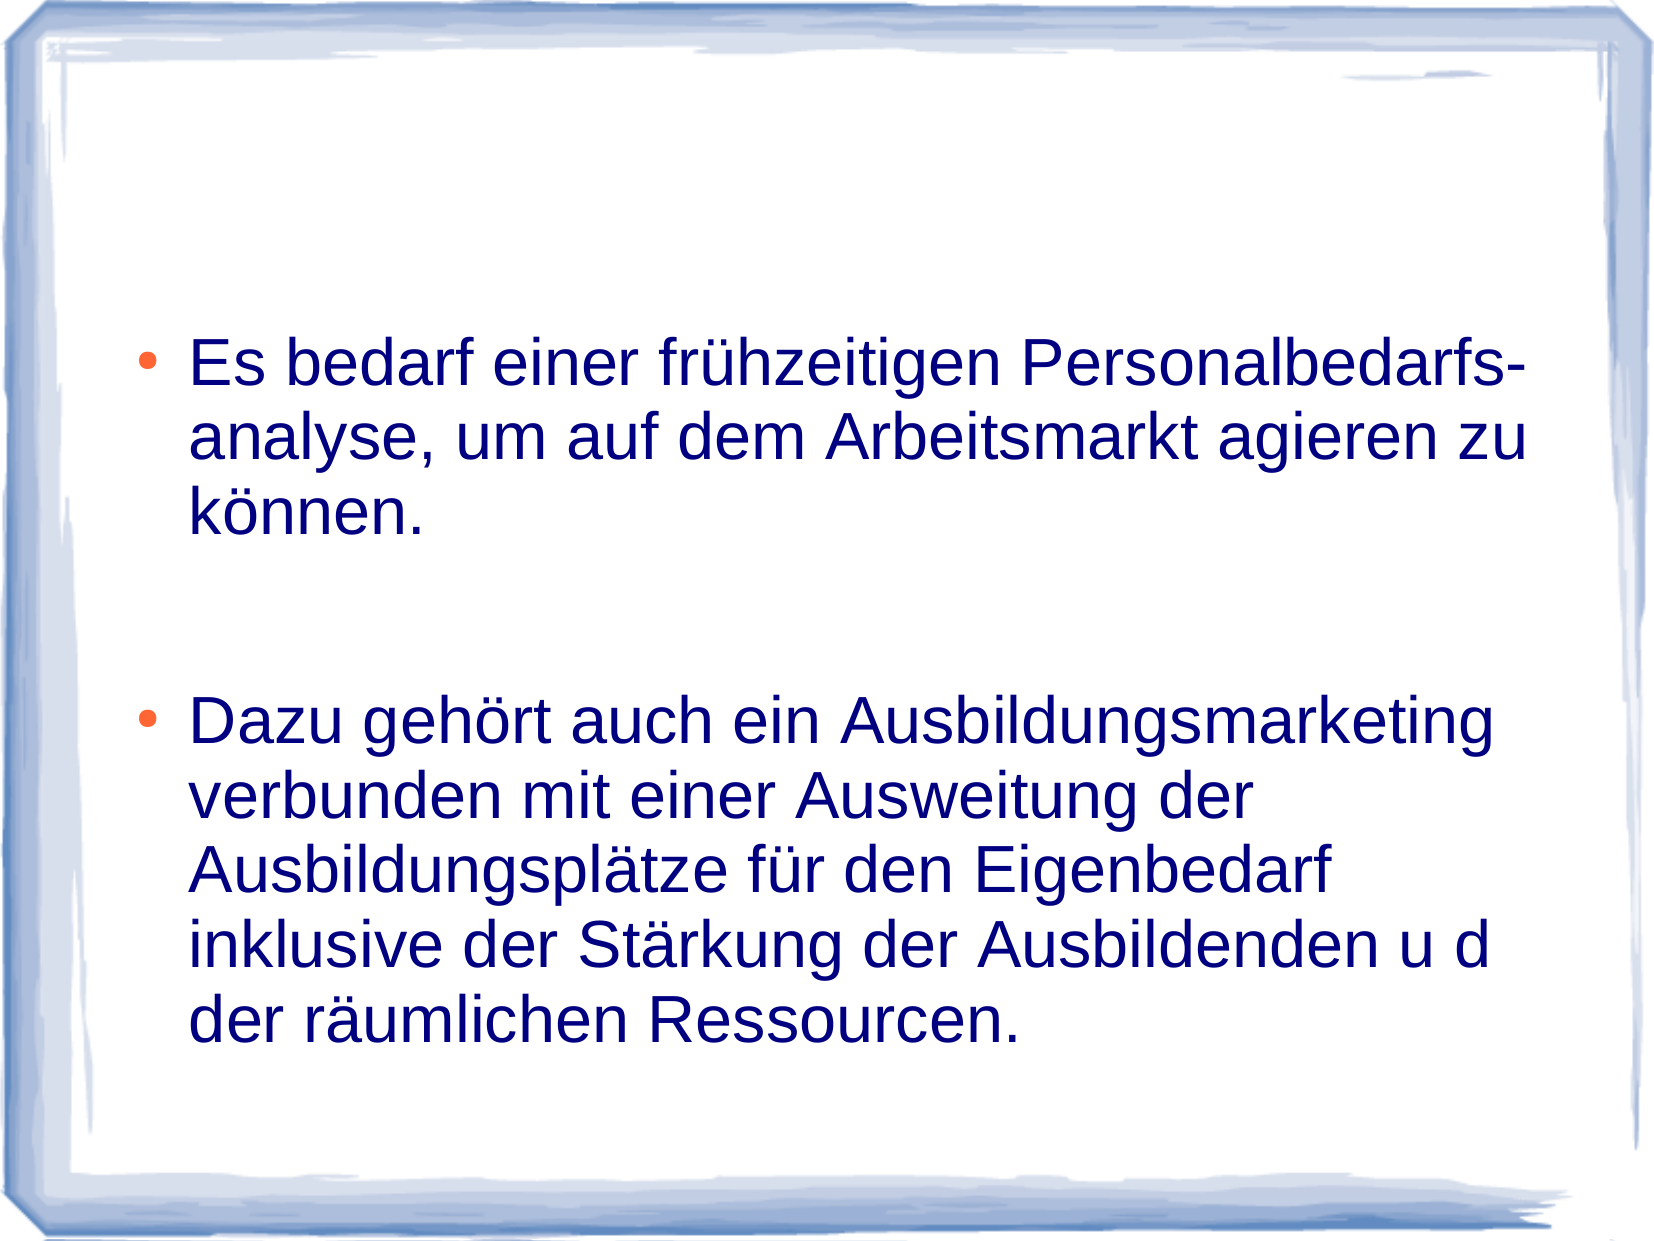

#
Es bedarf einer frühzeitigen Personalbedarfs-analyse, um auf dem Arbeitsmarkt agieren zu können.
Dazu gehört auch ein Ausbildungsmarketing verbunden mit einer Ausweitung der Ausbildungsplätze für den Eigenbedarf inklusive der Stärkung der Ausbildenden u d der räumlichen Ressourcen.